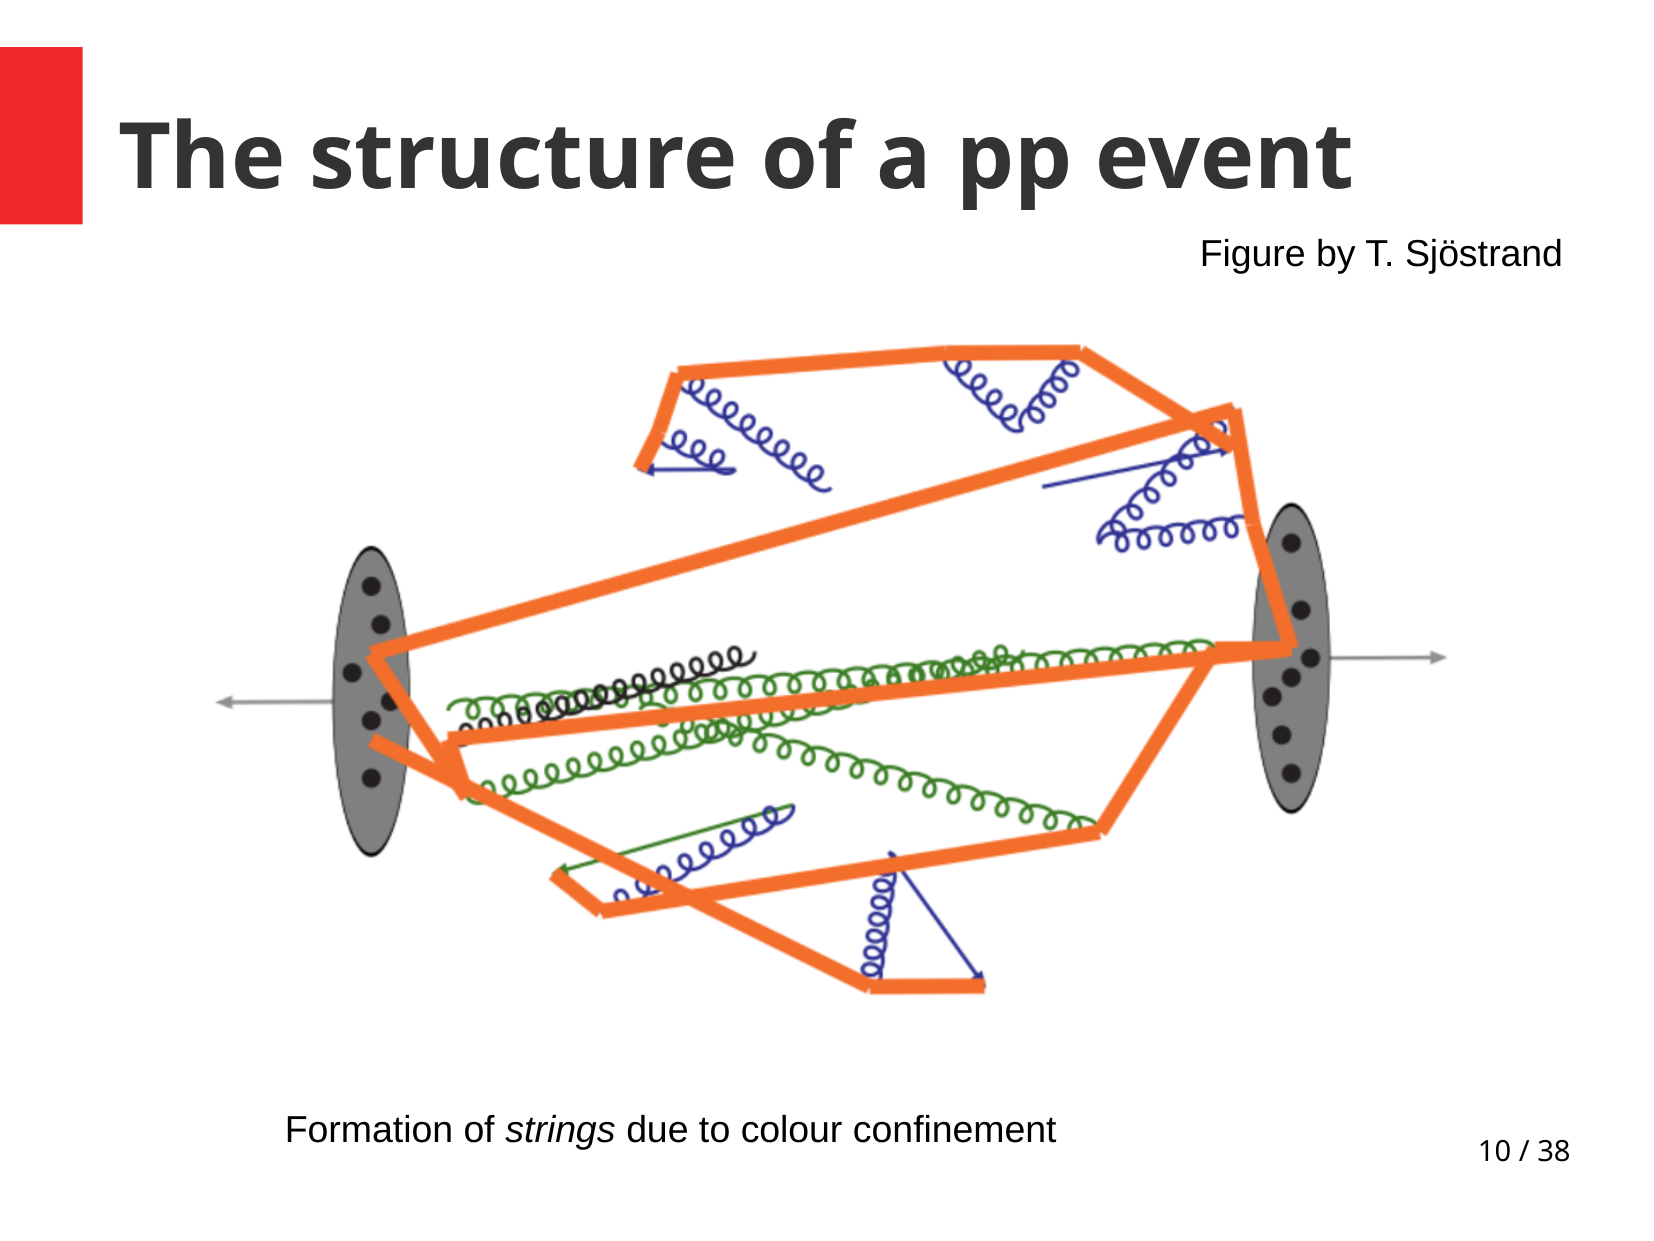

# The structure of a pp event
Figure by T. Sjöstrand
Formation of strings due to colour confinement
10